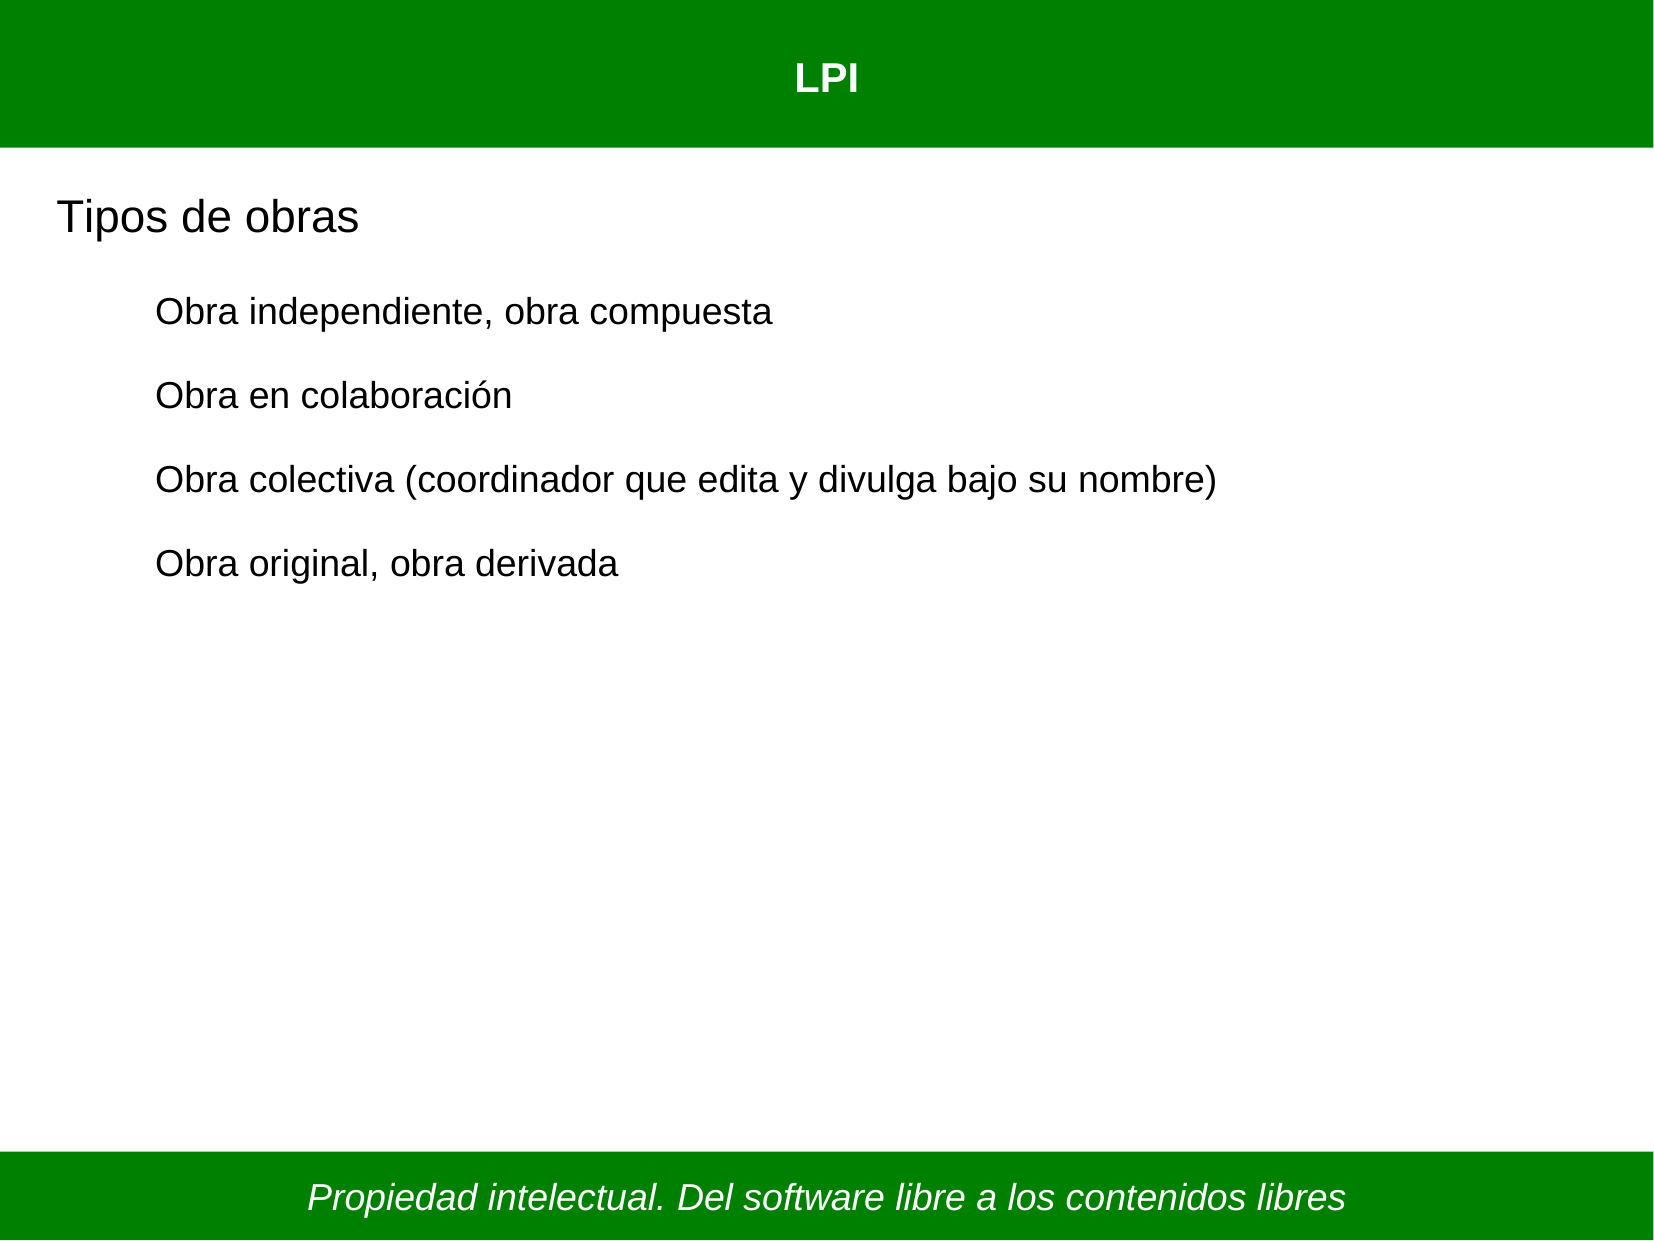

LPI
Tipos de obras
 Obra independiente, obra compuesta
 Obra en colaboración
 Obra colectiva (coordinador que edita y divulga bajo su nombre)
 Obra original, obra derivada
Propiedad intelectual. Del software libre a los contenidos libres